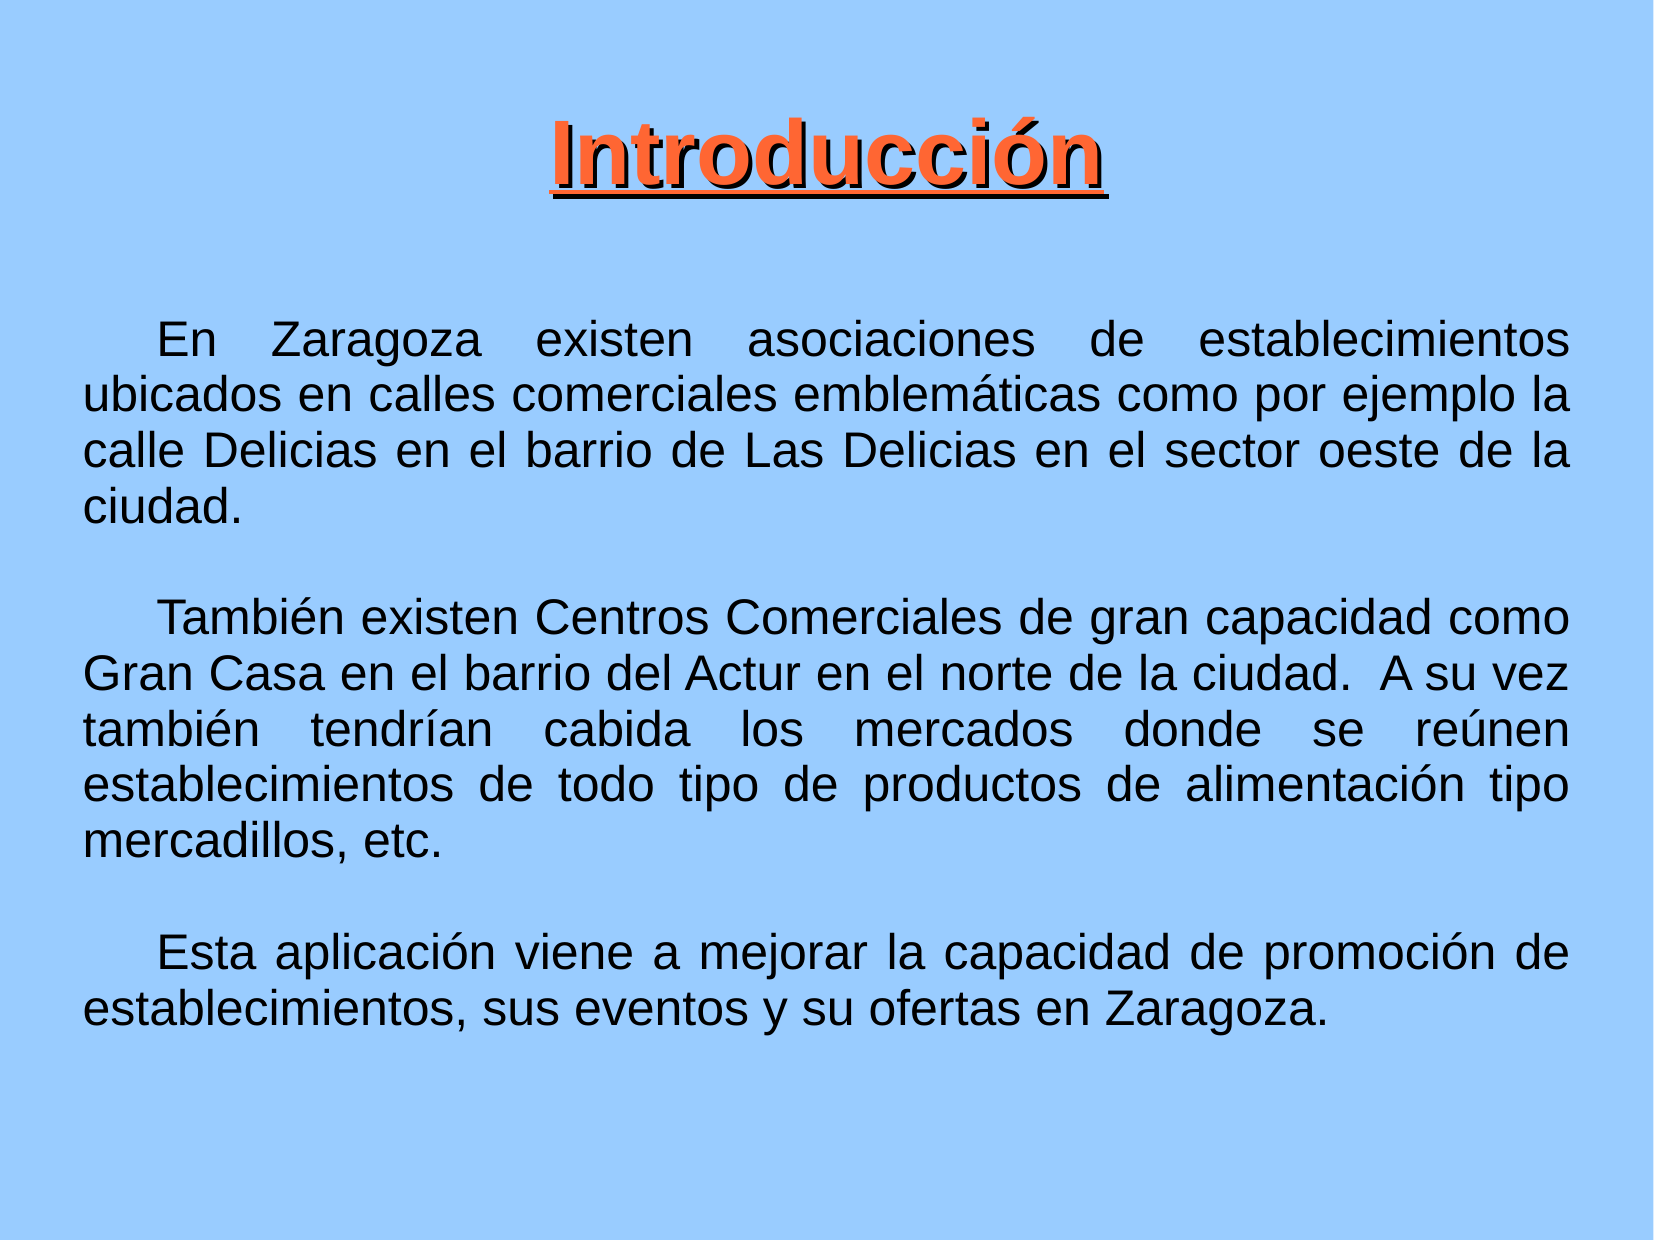

# Introducción
	En Zaragoza existen asociaciones de establecimientos ubicados en calles comerciales emblemáticas como por ejemplo la calle Delicias en el barrio de Las Delicias en el sector oeste de la ciudad.
	También existen Centros Comerciales de gran capacidad como Gran Casa en el barrio del Actur en el norte de la ciudad. A su vez también tendrían cabida los mercados donde se reúnen establecimientos de todo tipo de productos de alimentación tipo mercadillos, etc.
	Esta aplicación viene a mejorar la capacidad de promoción de establecimientos, sus eventos y su ofertas en Zaragoza.